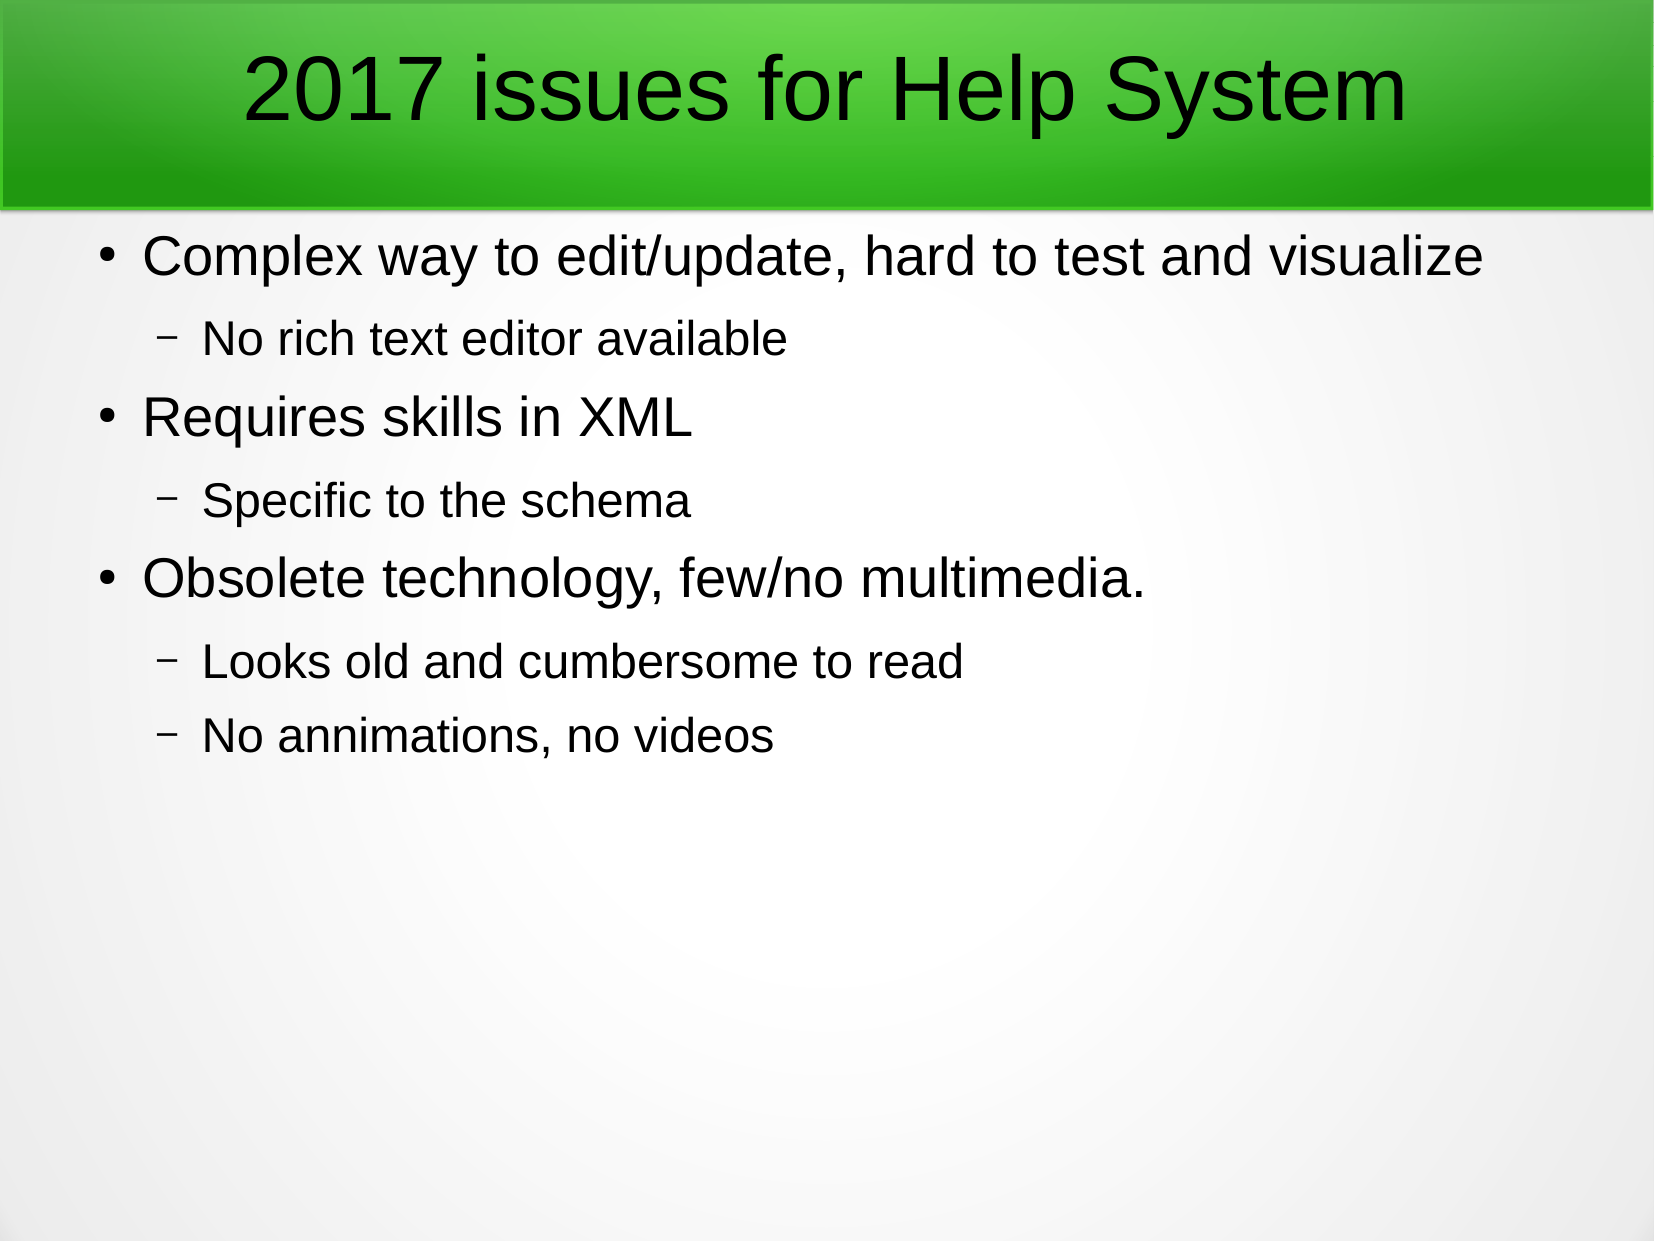

# 2017 issues for Help System
Complex way to edit/update, hard to test and visualize
No rich text editor available
Requires skills in XML
Specific to the schema
Obsolete technology, few/no multimedia.
Looks old and cumbersome to read
No annimations, no videos